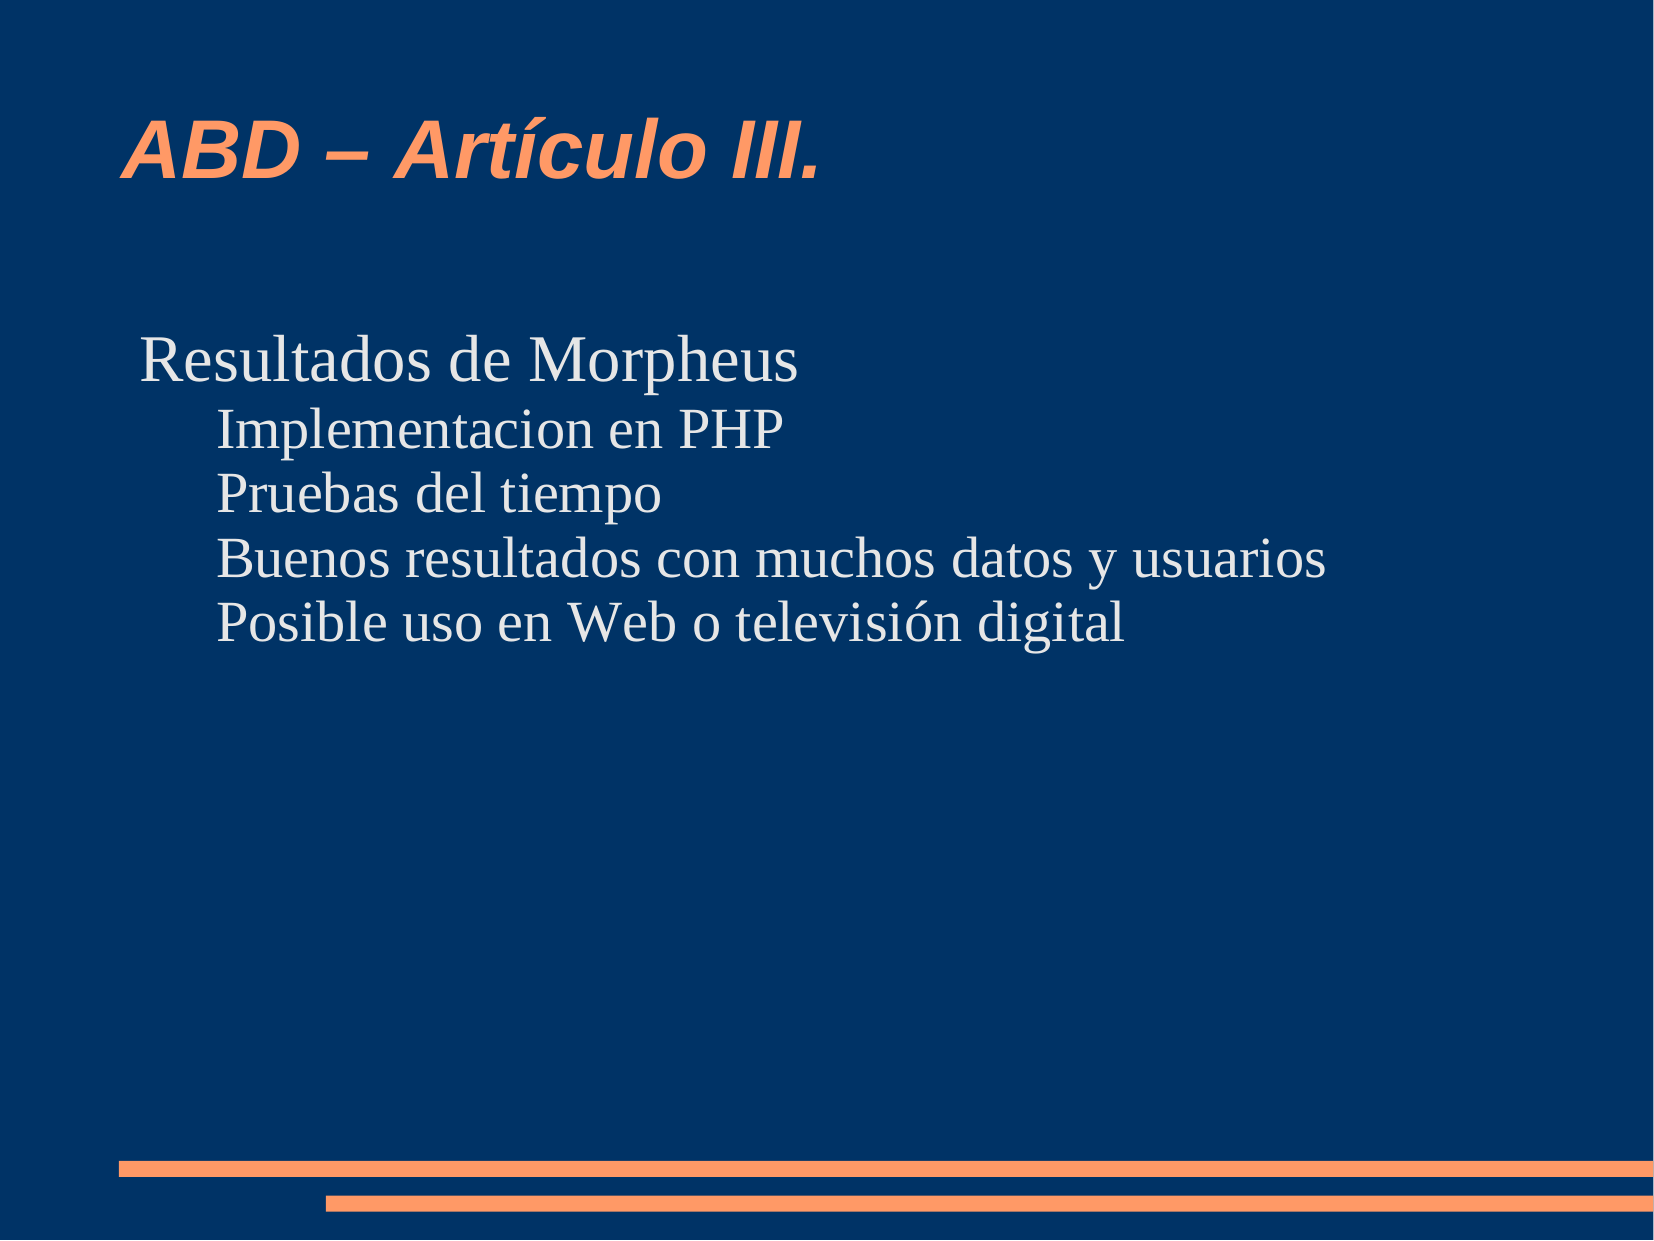

# ABD – Artículo III.
Resultados de Morpheus
Implementacion en PHP
Pruebas del tiempo
Buenos resultados con muchos datos y usuarios
Posible uso en Web o televisión digital